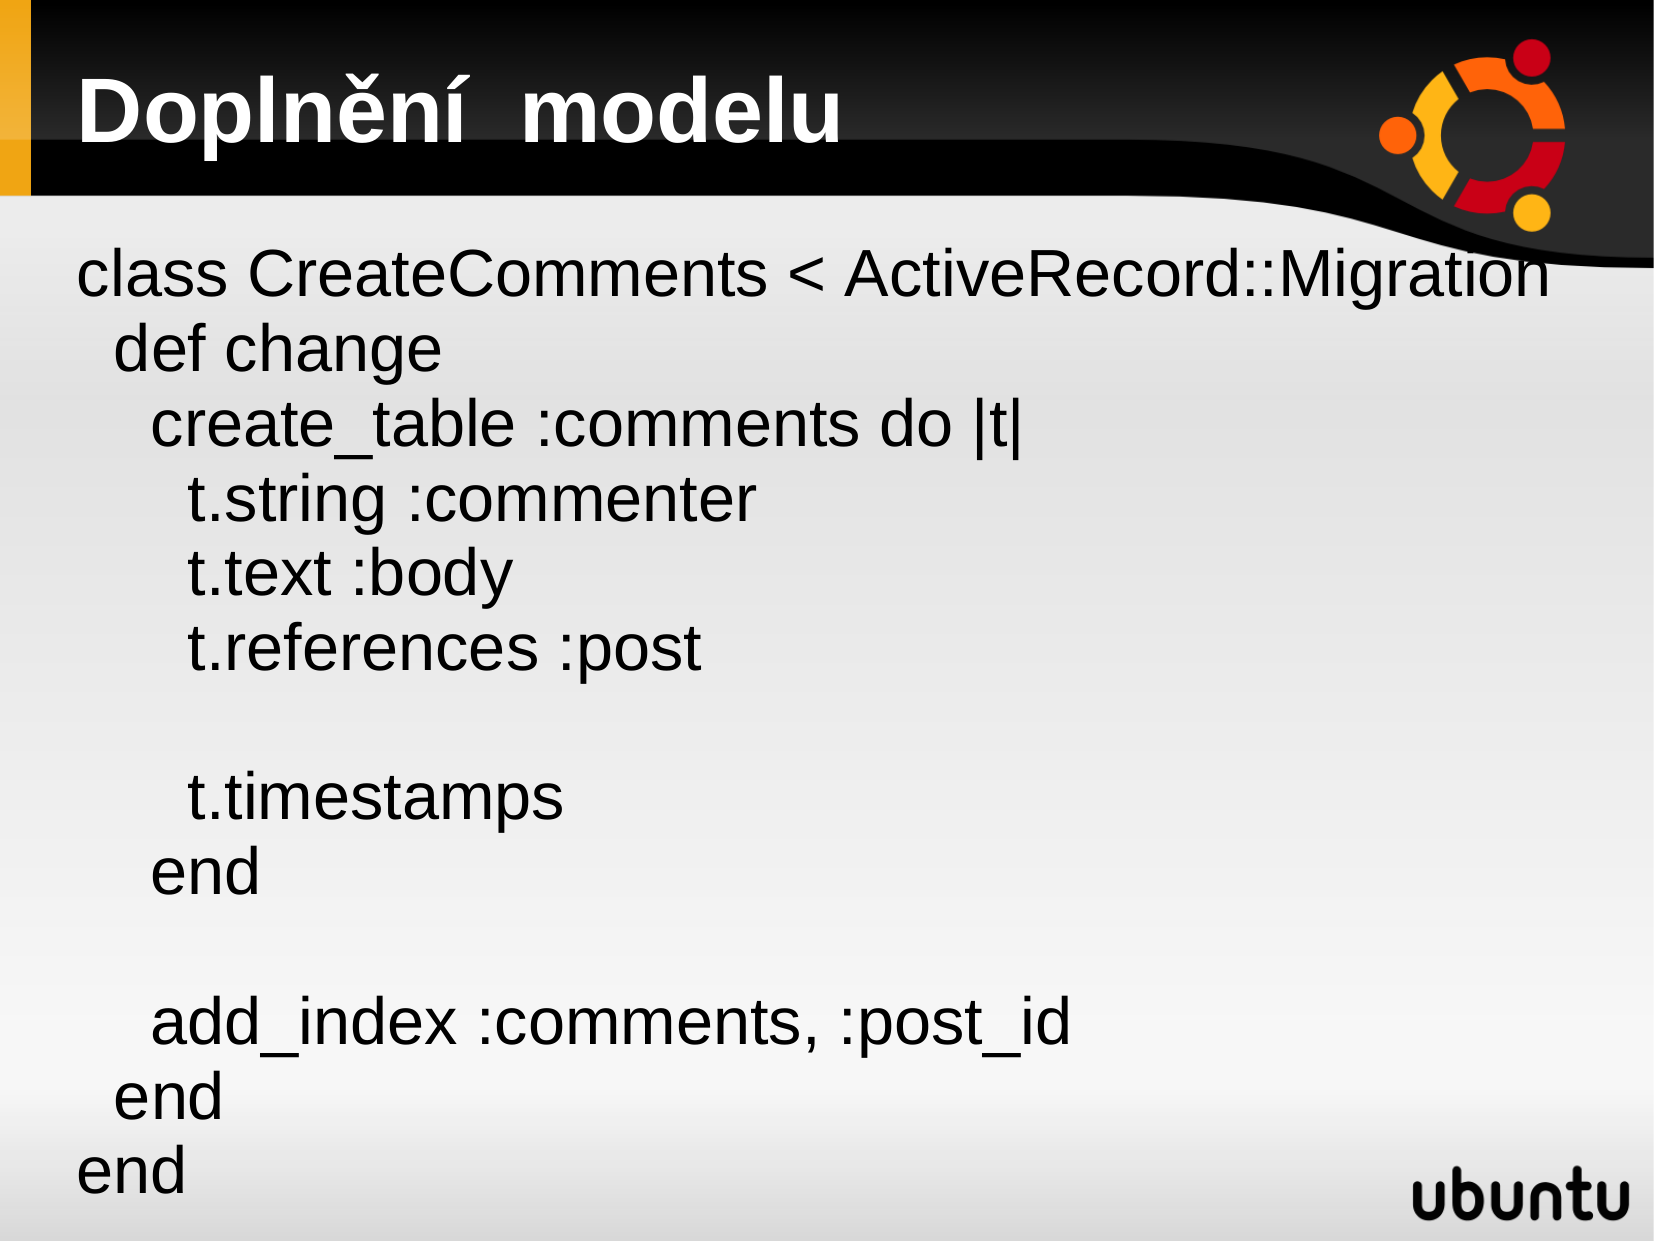

# Doplnění modelu
class CreateComments < ActiveRecord::Migration
 def change
 create_table :comments do |t|
 t.string :commenter
 t.text :body
 t.references :post
 t.timestamps
 end
 add_index :comments, :post_id
 end
end